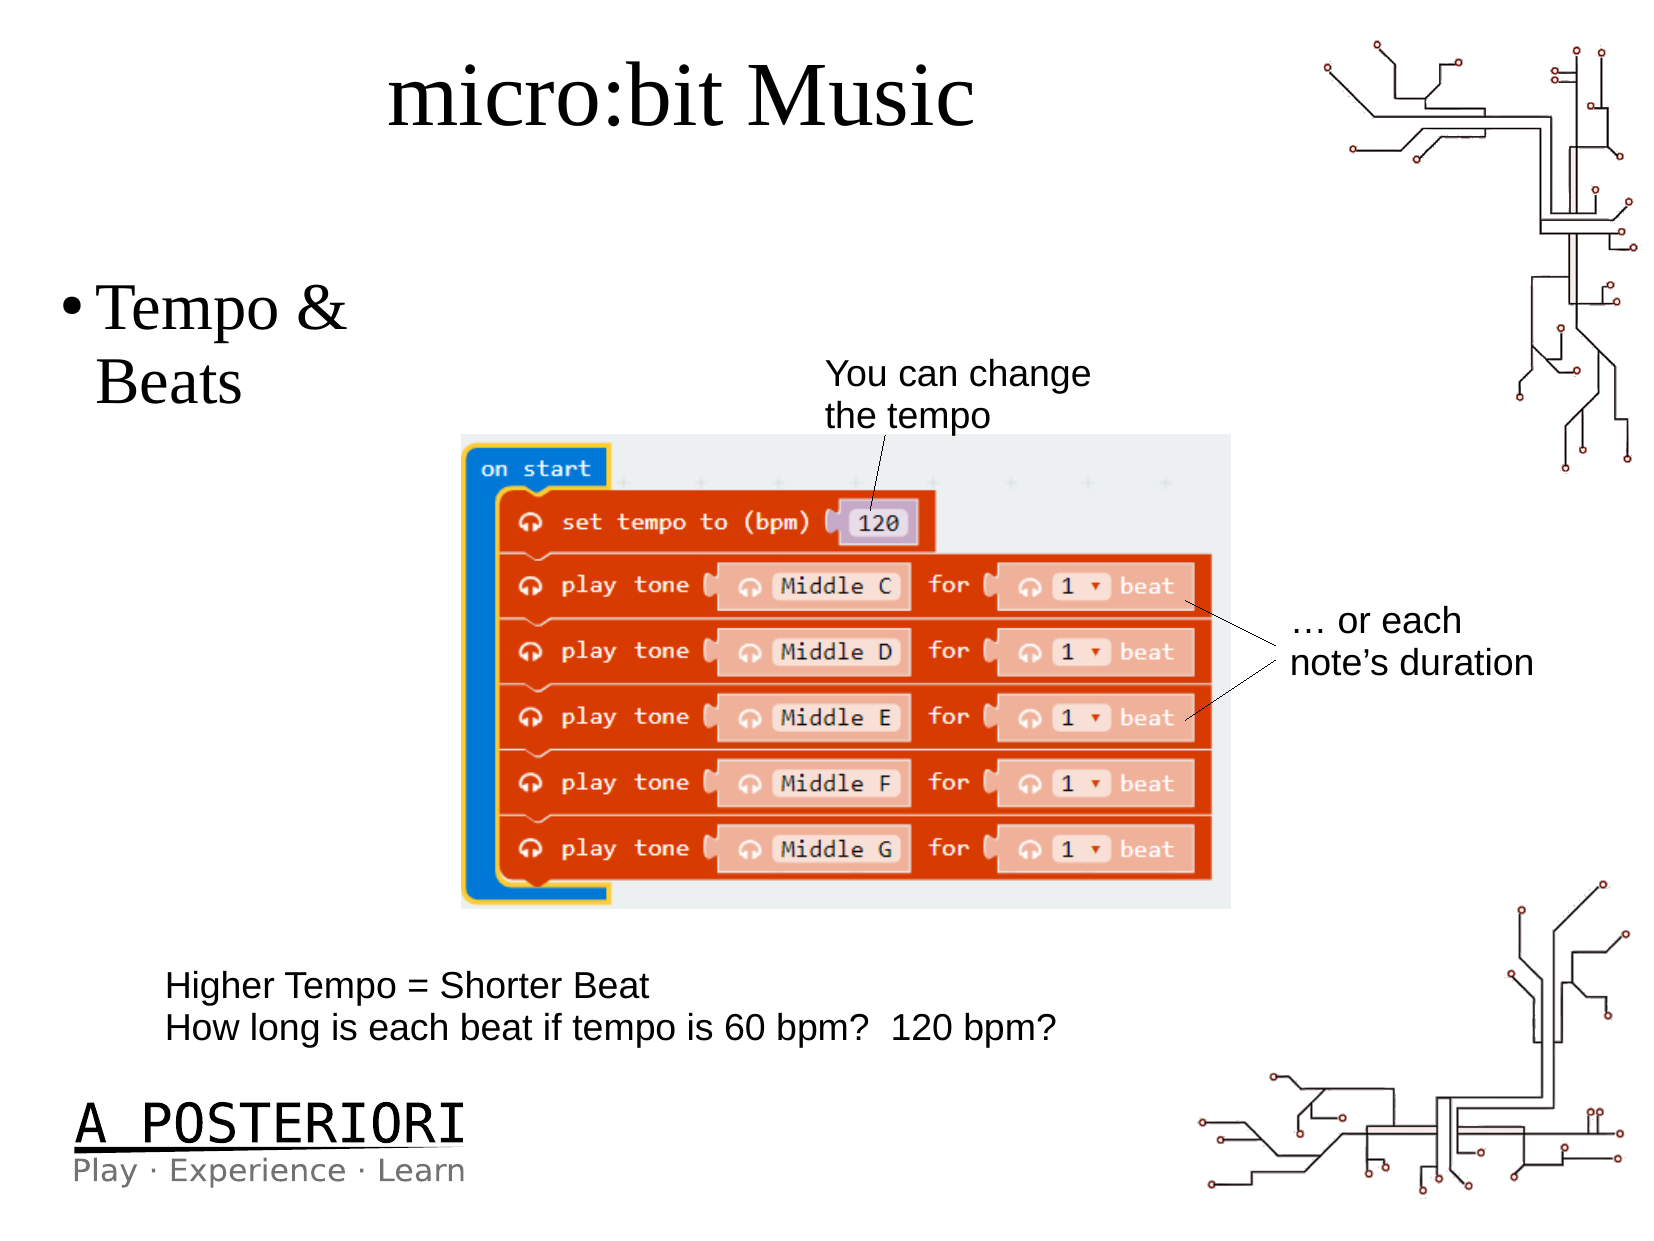

# micro:bit Music
Tempo &
Beats
You can change the tempo
… or each note’s duration
Higher Tempo = Shorter Beat
How long is each beat if tempo is 60 bpm? 120 bpm?